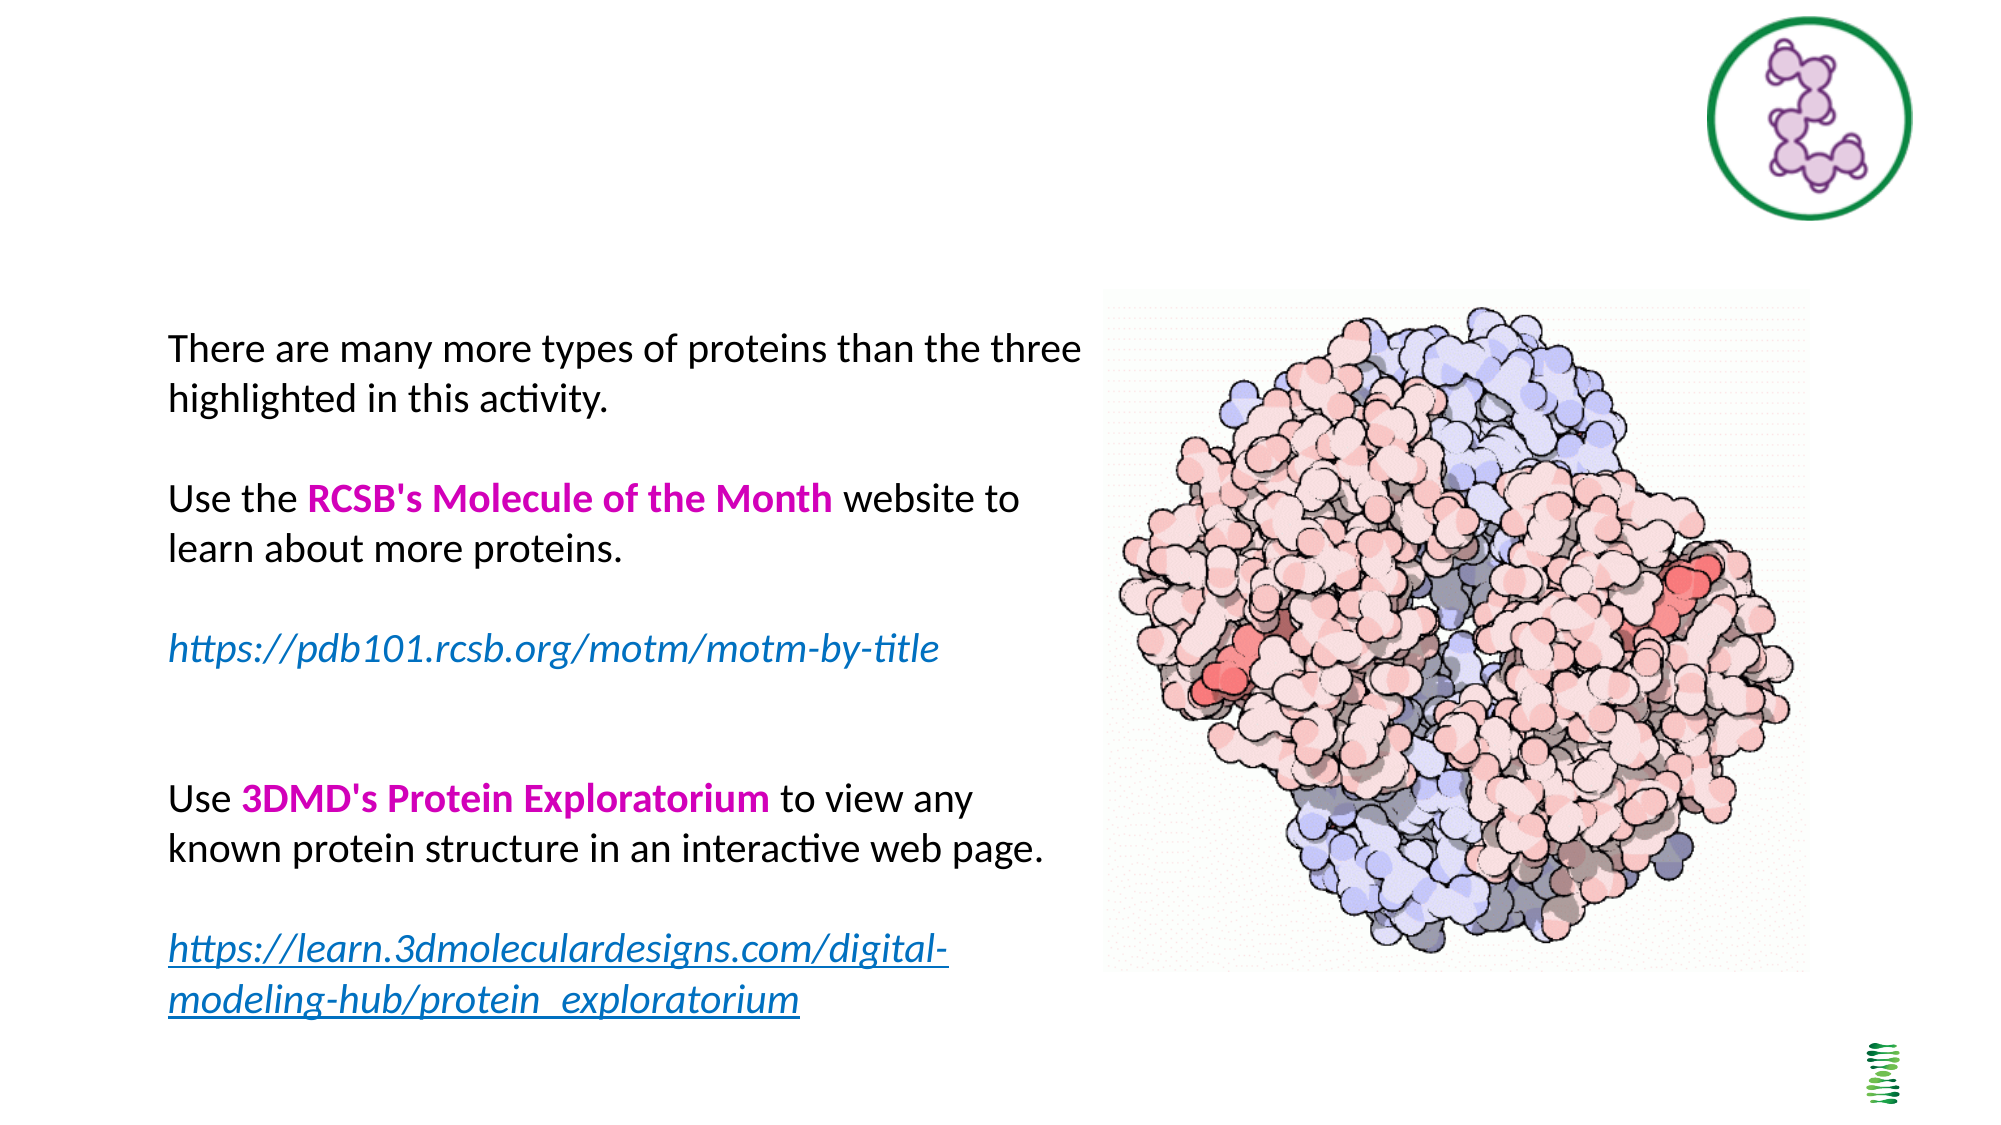

Exploring More Protein Structures
There are many more types of proteins than the three highlighted in this activity.
Use the RCSB's Molecule of the Month website to learn about more proteins.
https://pdb101.rcsb.org/motm/motm-by-title
Use 3DMD's Protein Exploratorium to view any known protein structure in an interactive web page.
https://learn.3dmoleculardesigns.com/digital-modeling-hub/protein_exploratorium